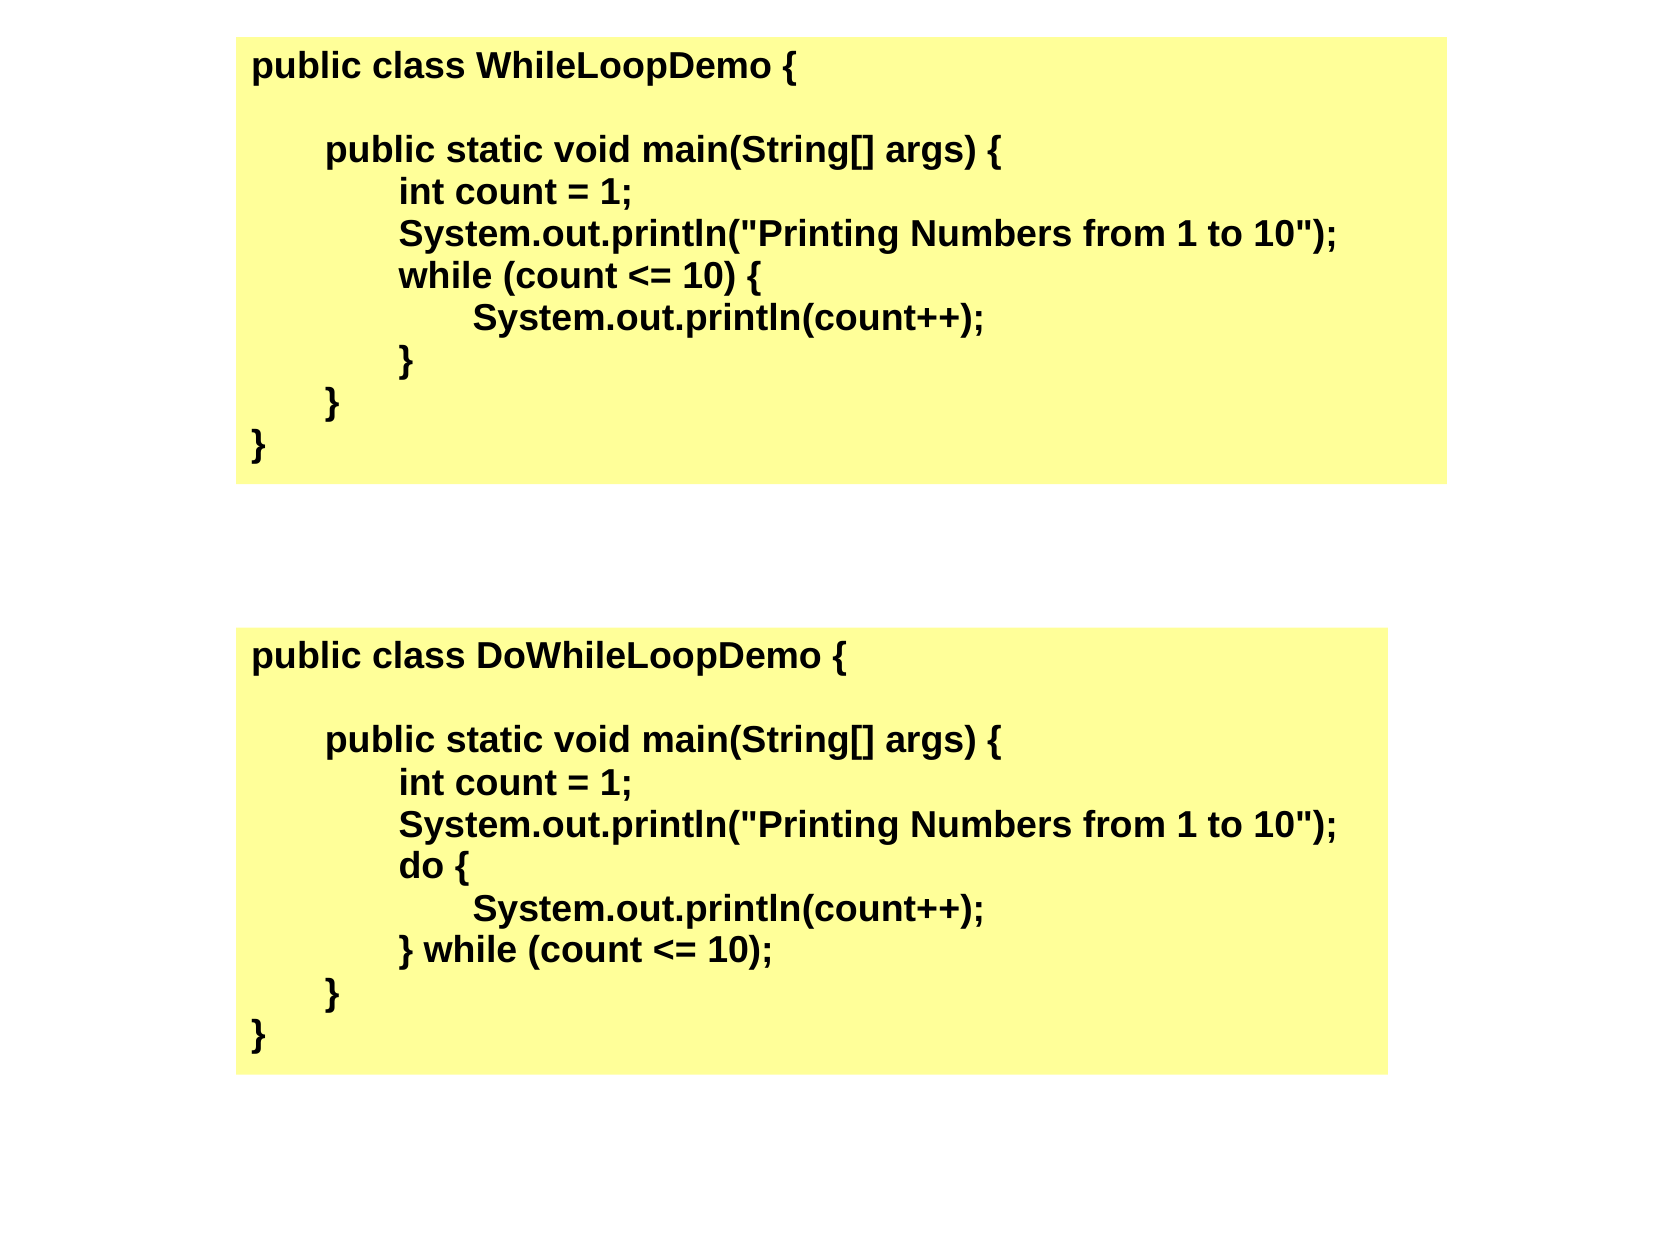

public class WhileLoopDemo {
	public static void main(String[] args) {
		int count = 1;
		System.out.println("Printing Numbers from 1 to 10");
		while (count <= 10) {
			System.out.println(count++);
		}
	}
}
public class DoWhileLoopDemo {
	public static void main(String[] args) {
		int count = 1;
		System.out.println("Printing Numbers from 1 to 10");
		do {
			System.out.println(count++);
		} while (count <= 10);
	}
}